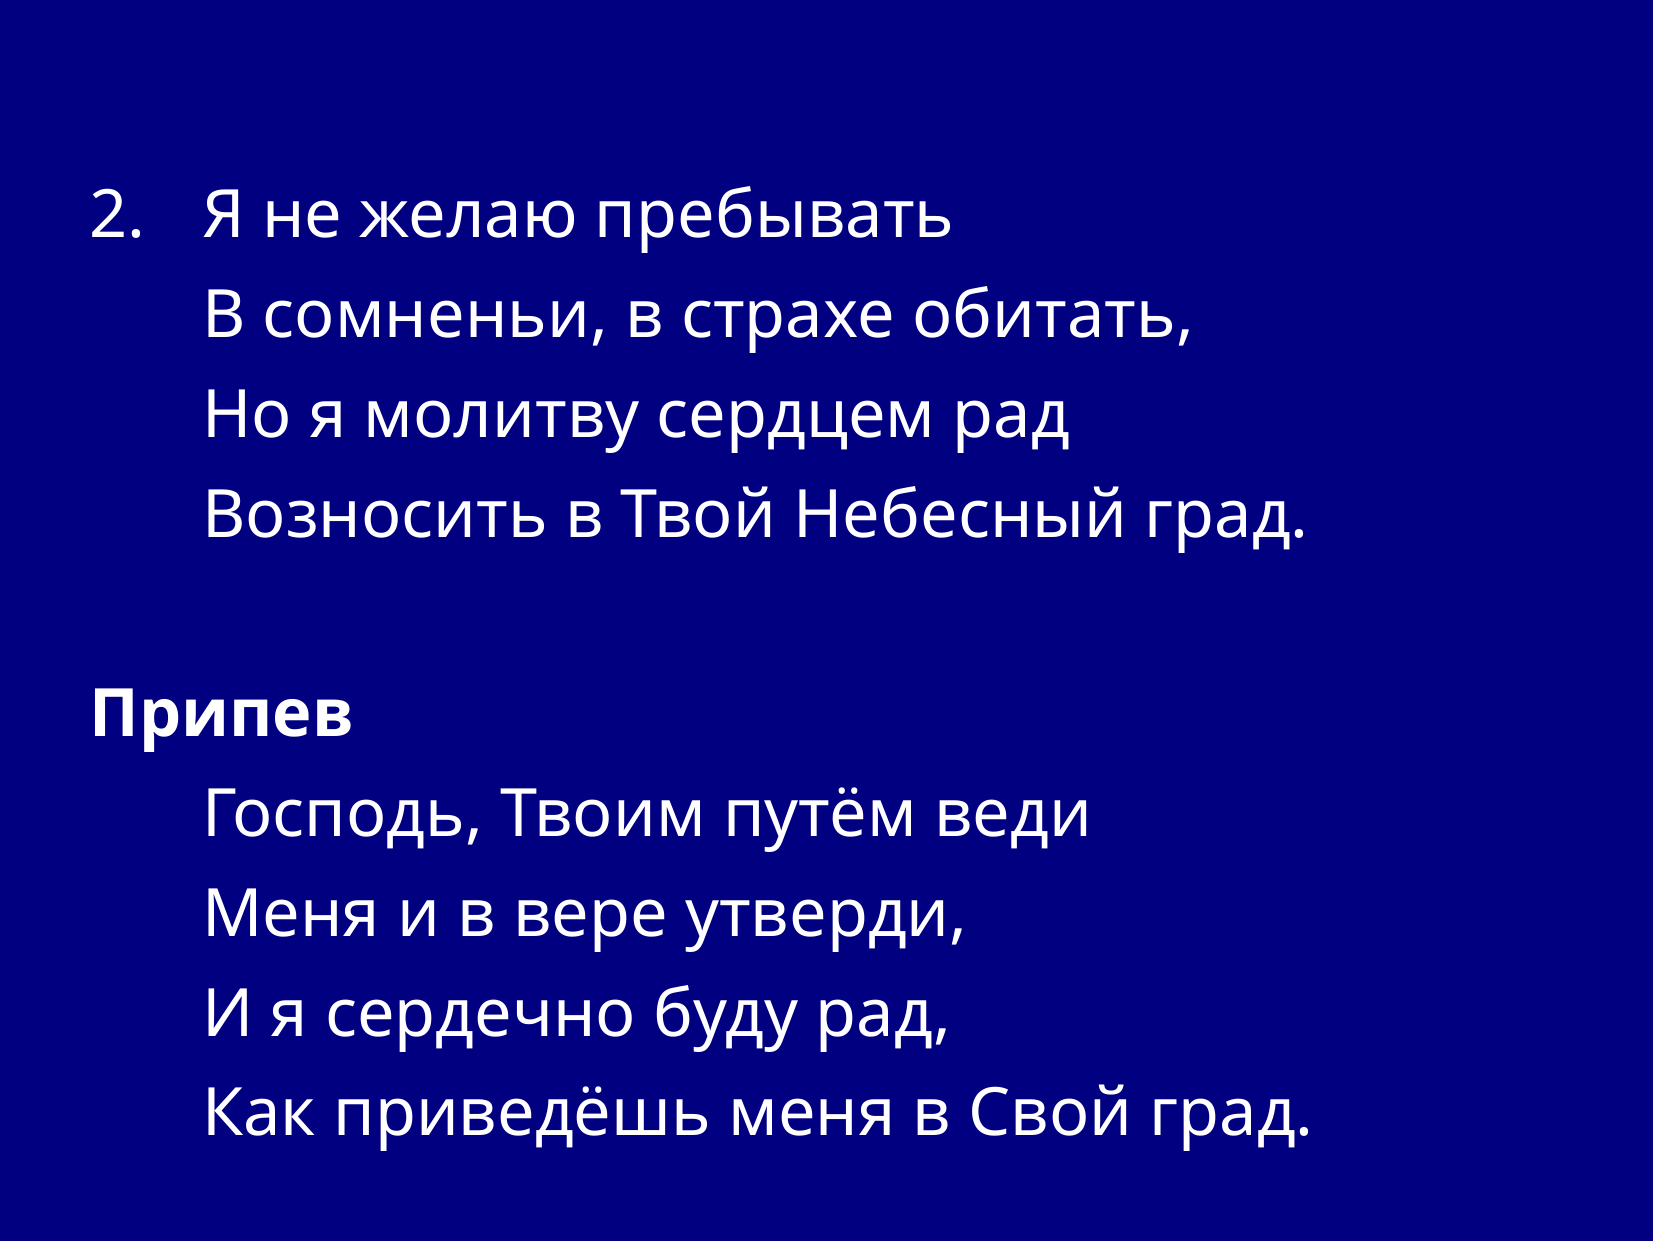

2.	Я не желаю пребывать
	В сомненьи, в страхе обитать,
	Но я молитву сердцем рад
	Возносить в Твой Небесный град.
Припев
	Господь, Твоим путём веди
	Меня и в вере утверди,
	И я сердечно буду рад,
	Как приведёшь меня в Свой град.